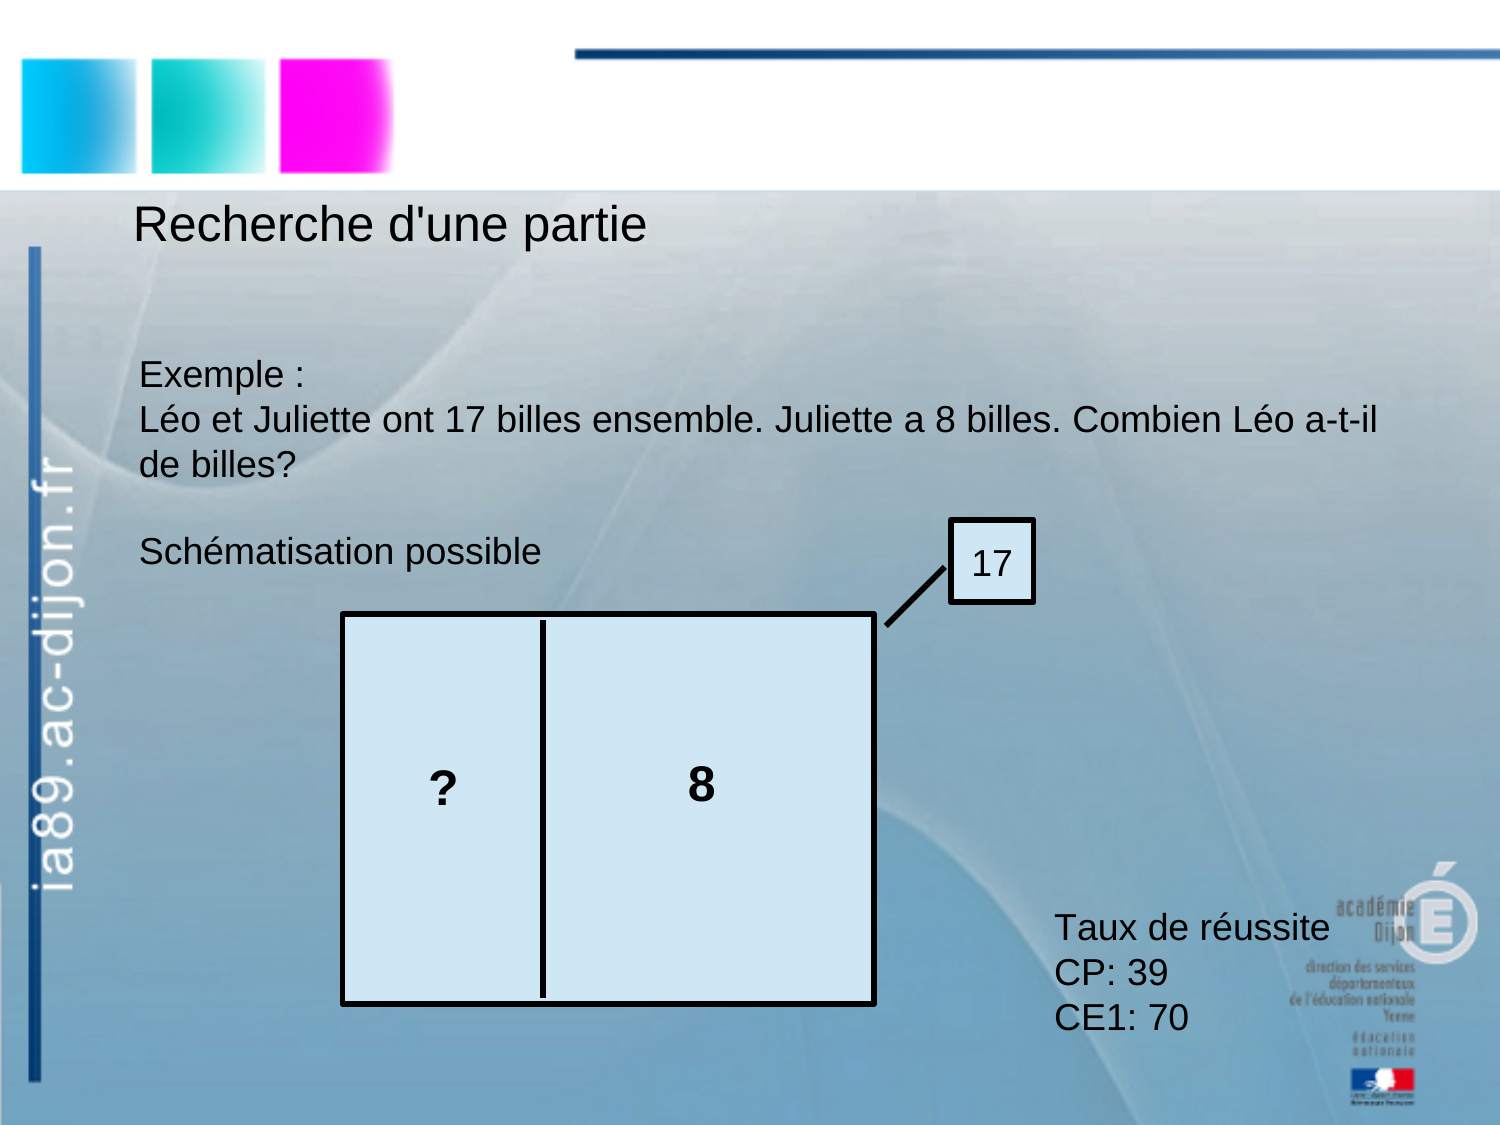

Recherche d'une partie
Exemple :
Léo et Juliette ont 17 billes ensemble. Juliette a 8 billes. Combien Léo a-t-il de billes?
Schématisation possible
17
8
?
Taux de réussite
CP: 39
CE1: 70